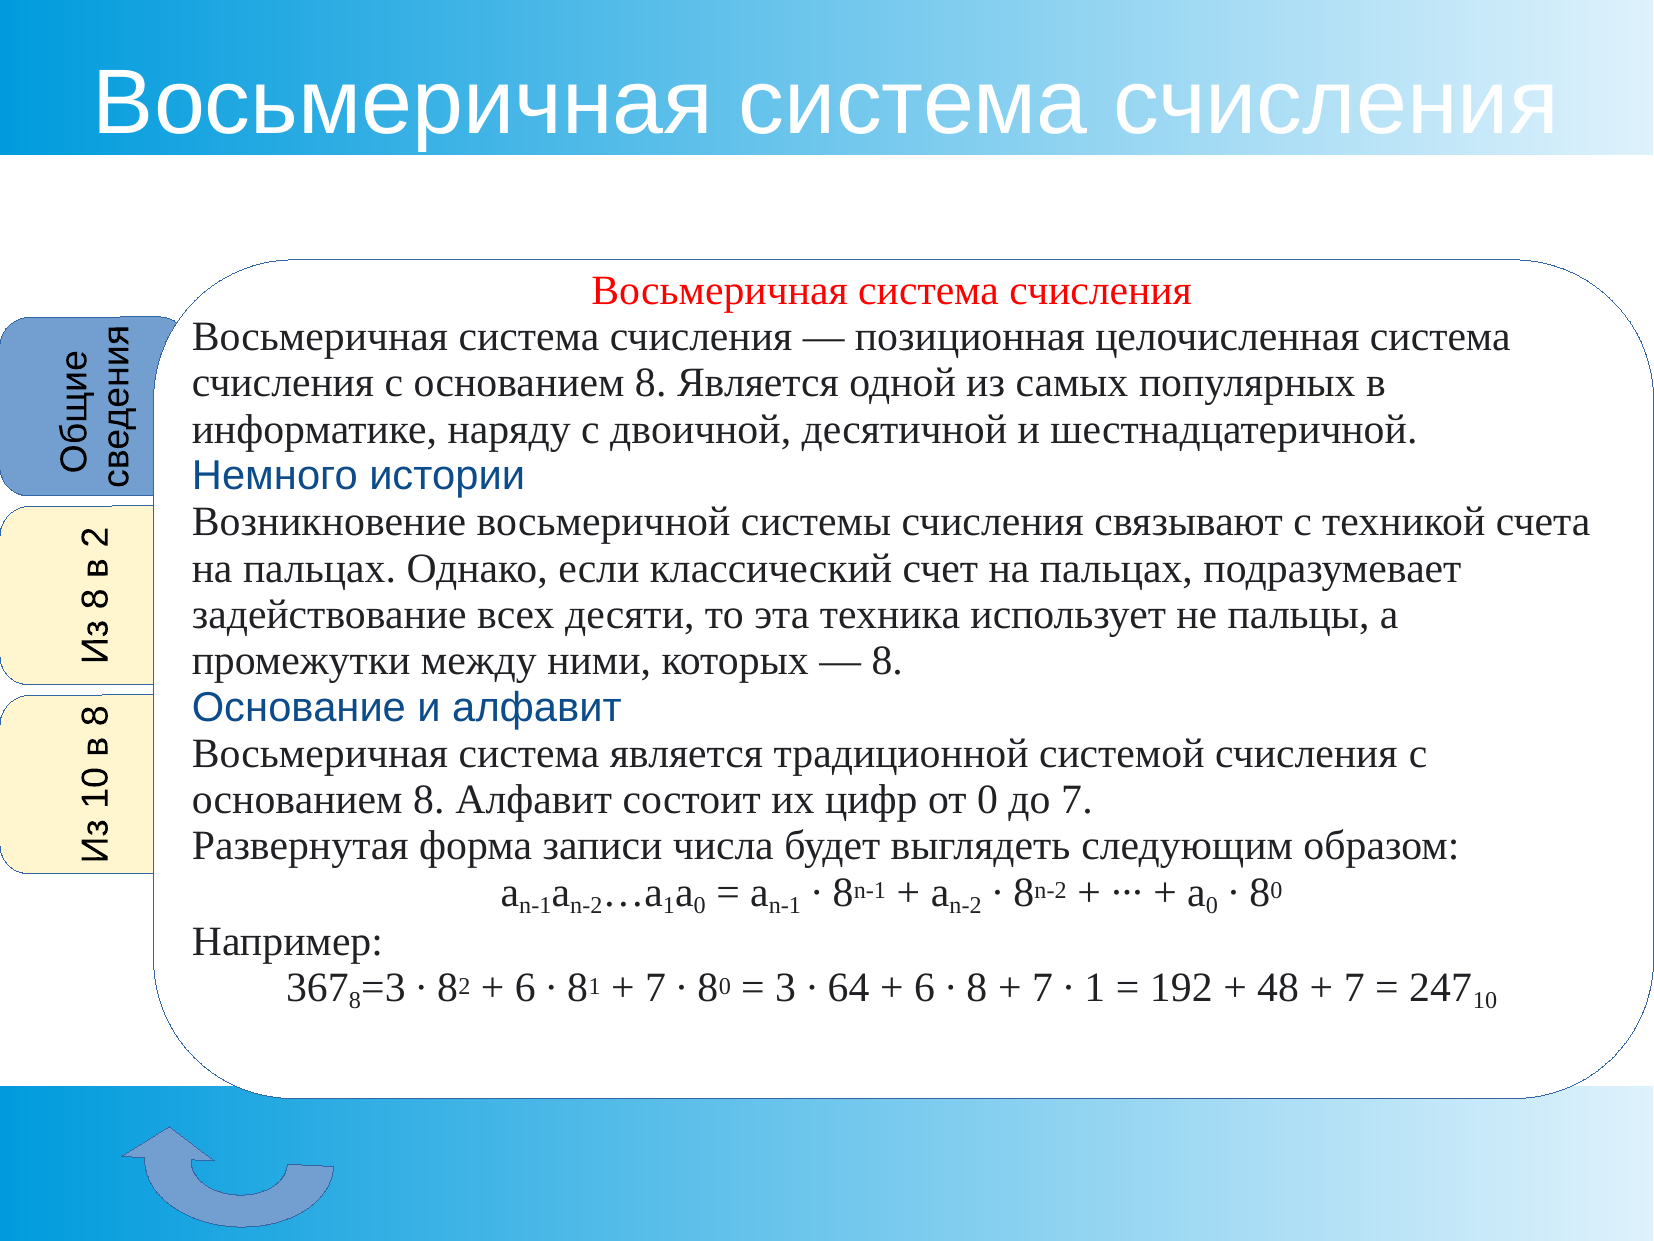

# Восьмеричная система счисления
Восьмеричная система счисления
Восьмеричная система счисления — позиционная целочисленная система счисления с основанием 8. Является одной из самых популярных в информатике, наряду с двоичной, десятичной и шестнадцатеричной.
Немного истории
Возникновение восьмеричной системы счисления связывают с техникой счета на пальцах. Однако, если классический счет на пальцах, подразумевает задействование всех десяти, то эта техника использует не пальцы, а промежутки между ними, которых — 8.
Основание и алфавит
Восьмеричная система является традиционной системой счисления с основанием 8. Алфавит состоит их цифр от 0 до 7.
Развернутая форма записи числа будет выглядеть следующим образом:
an-1an-2…a1a0 = an-1 ∙ 8n-1 + an-2 ∙ 8n-2 + ∙∙∙ + a0 ∙ 80
Например:
3678=3 ∙ 82 + 6 ∙ 81 + 7 ∙ 80 = 3 ∙ 64 + 6 ∙ 8 + 7 ∙ 1 = 192 + 48 + 7 = 24710
Общие
сведения
Из 8 в 2
Из 10 в 8